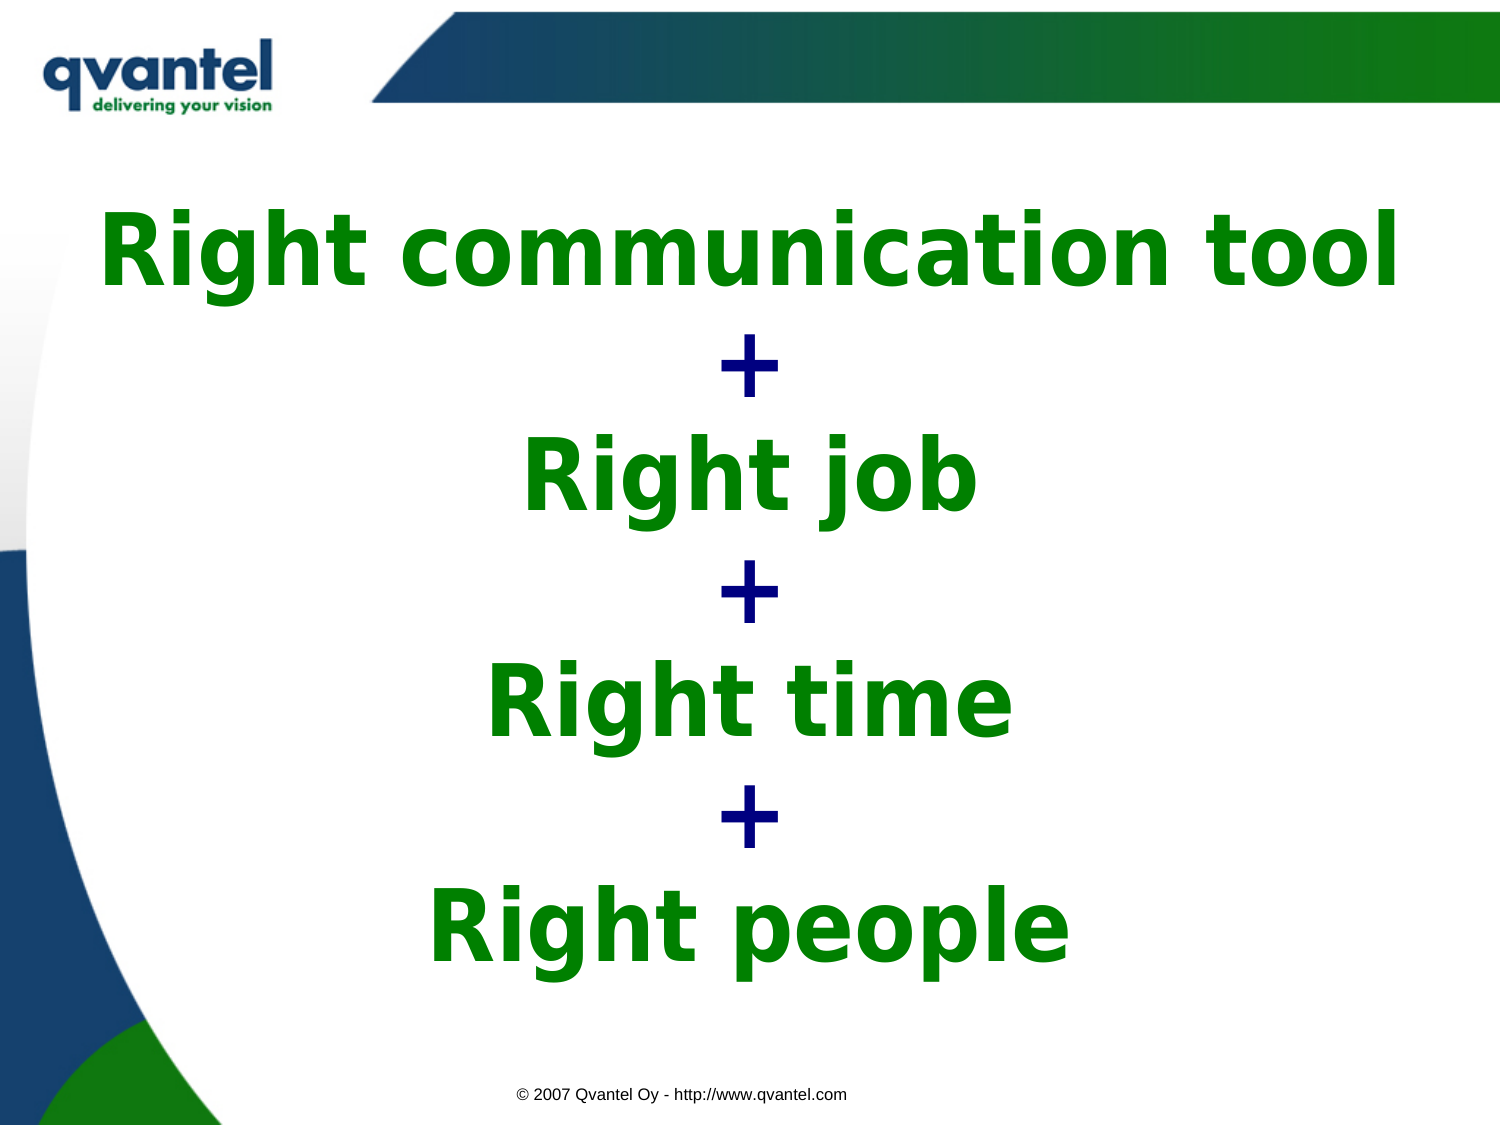

Right communication tool
+
Right job
+
Right time
+
Right people
© 2007 Qvantel Oy - http://www.qvantel.com